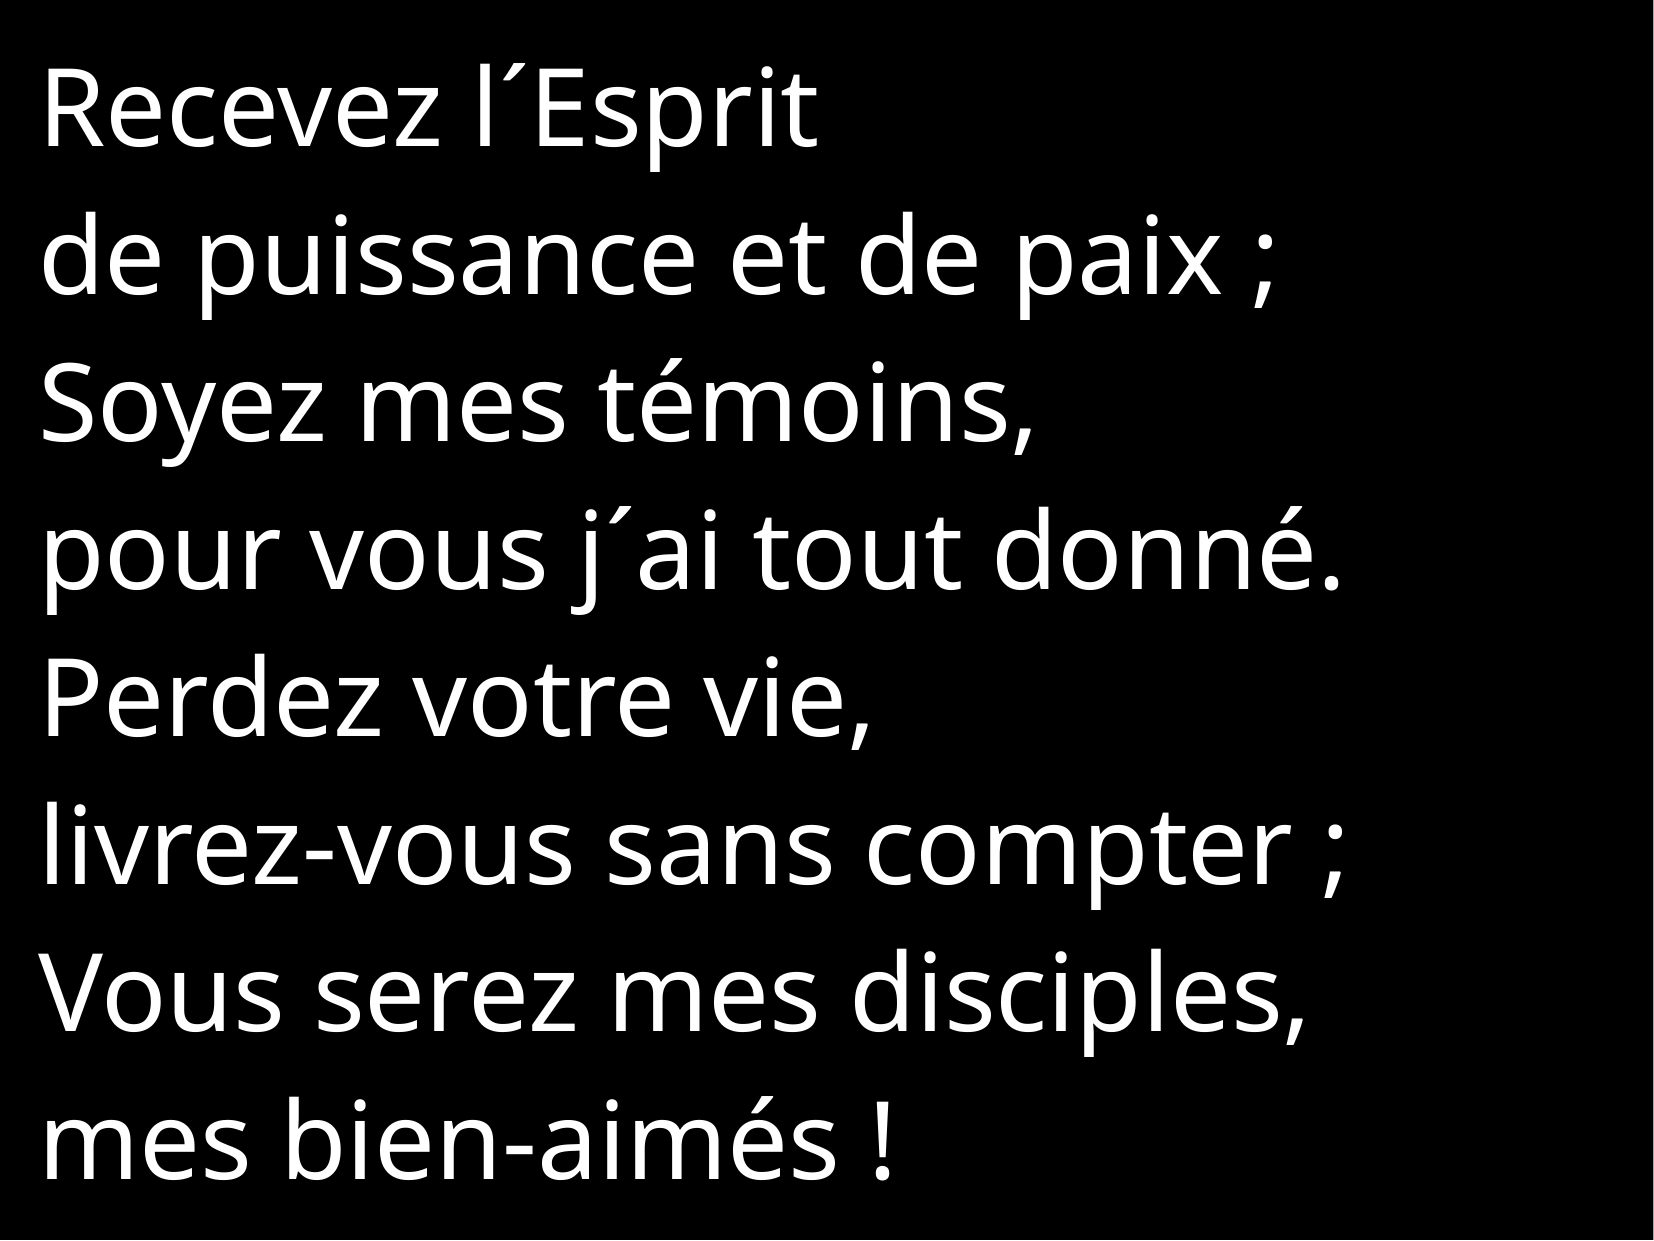

Recevez l´Esprit
de puissance et de paix ;
Soyez mes témoins,
pour vous j´ai tout donné.
Perdez votre vie,
livrez-vous sans compter ;
Vous serez mes disciples,
mes bien-aimés !